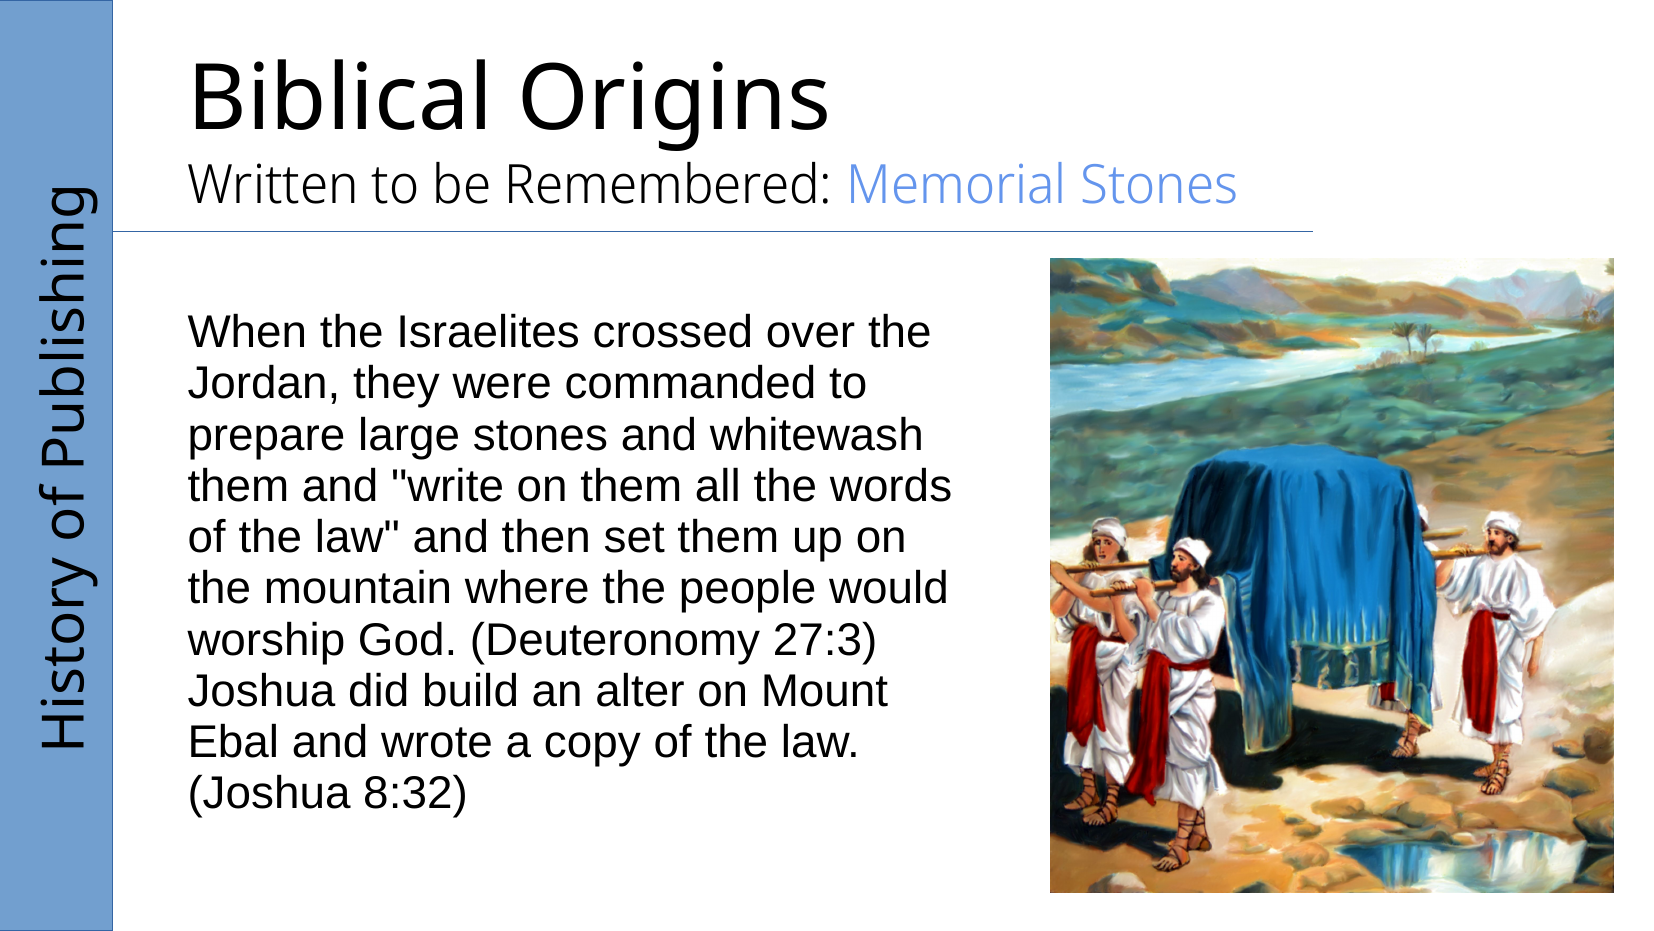

# Biblical Origins
Written to be Remembered: Memorial Stones
When the Israelites crossed over the Jordan, they were commanded to prepare large stones and whitewash them and "write on them all the words of the law" and then set them up on the mountain where the people would worship God. (Deuteronomy 27:3) Joshua did build an alter on Mount Ebal and wrote a copy of the law. (Joshua 8:32)
History of Publishing